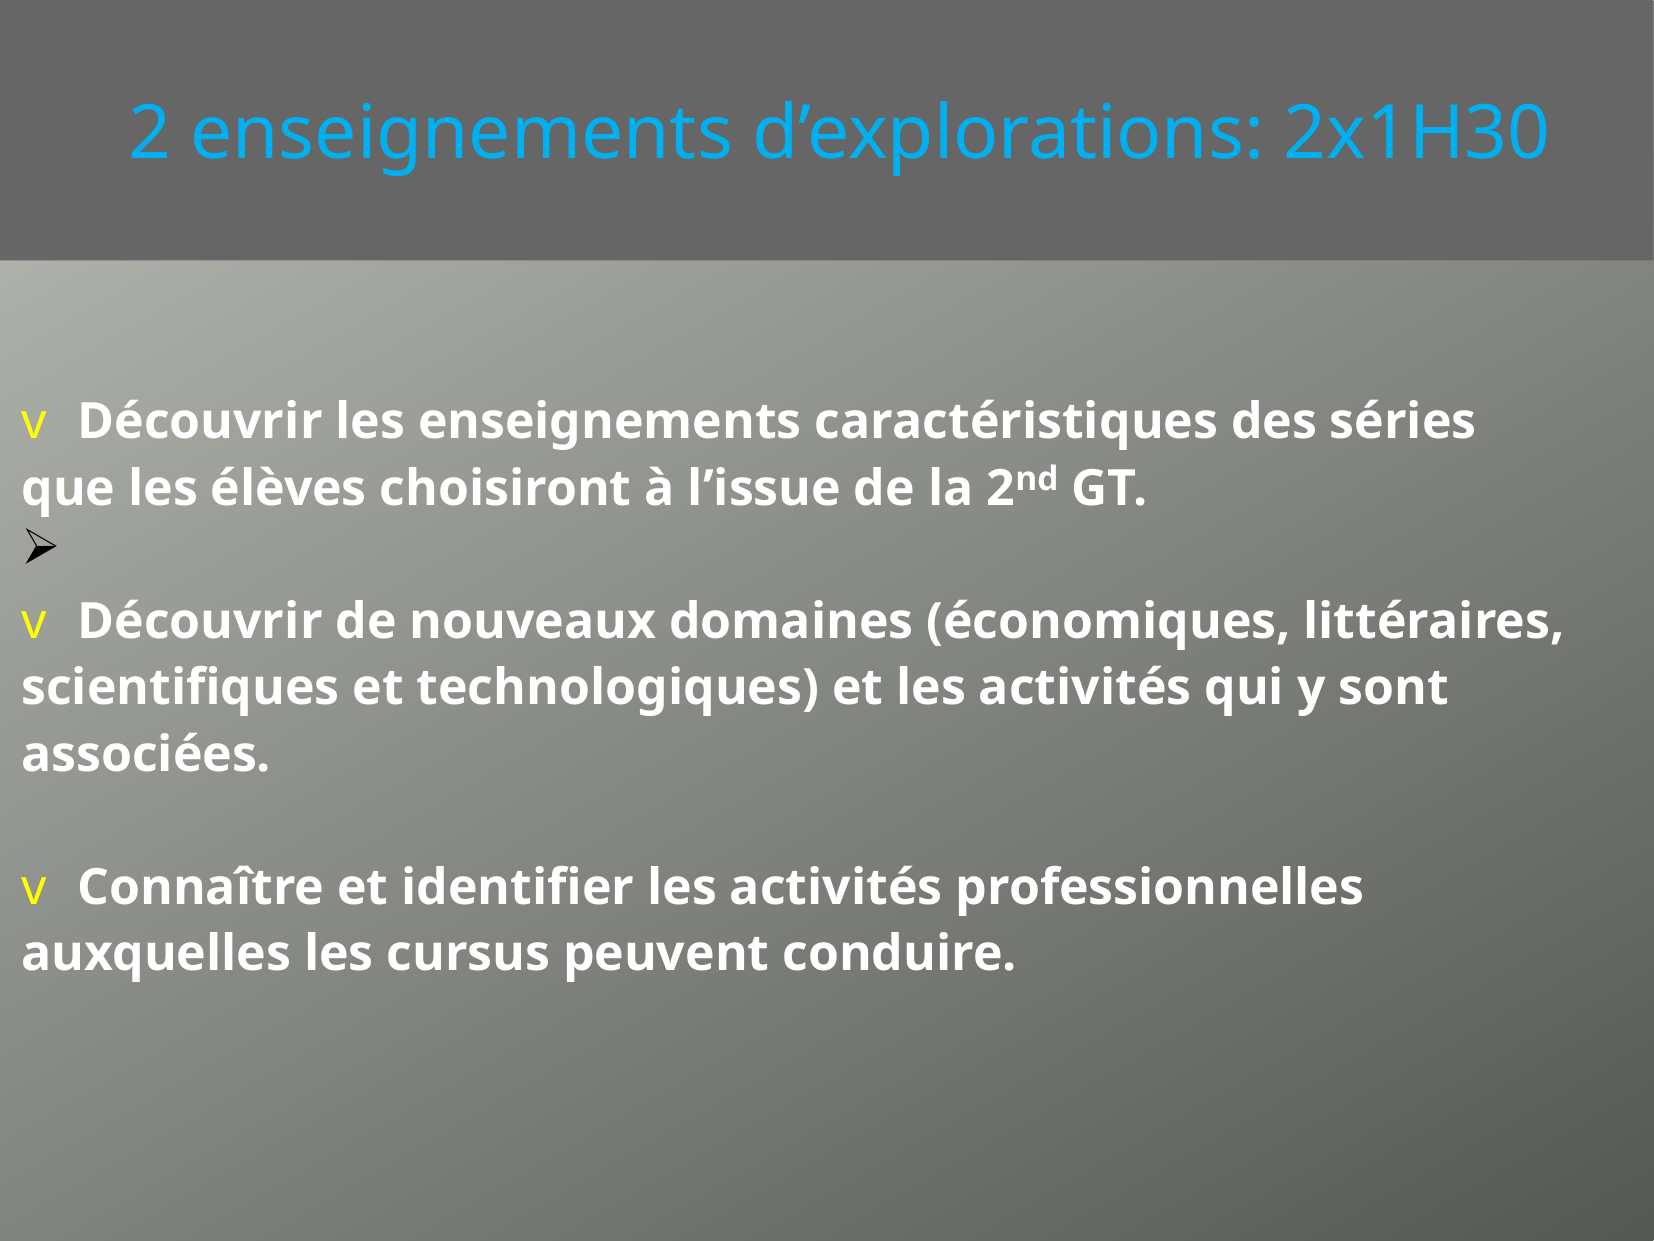

2 enseignements d’explorations: 2x1H30
Découvrir les enseignements caractéristiques des séries
que les élèves choisiront à l’issue de la 2nd GT.
Découvrir de nouveaux domaines (économiques, littéraires,
scientifiques et technologiques) et les activités qui y sont
associées.
Connaître et identifier les activités professionnelles
auxquelles les cursus peuvent conduire.